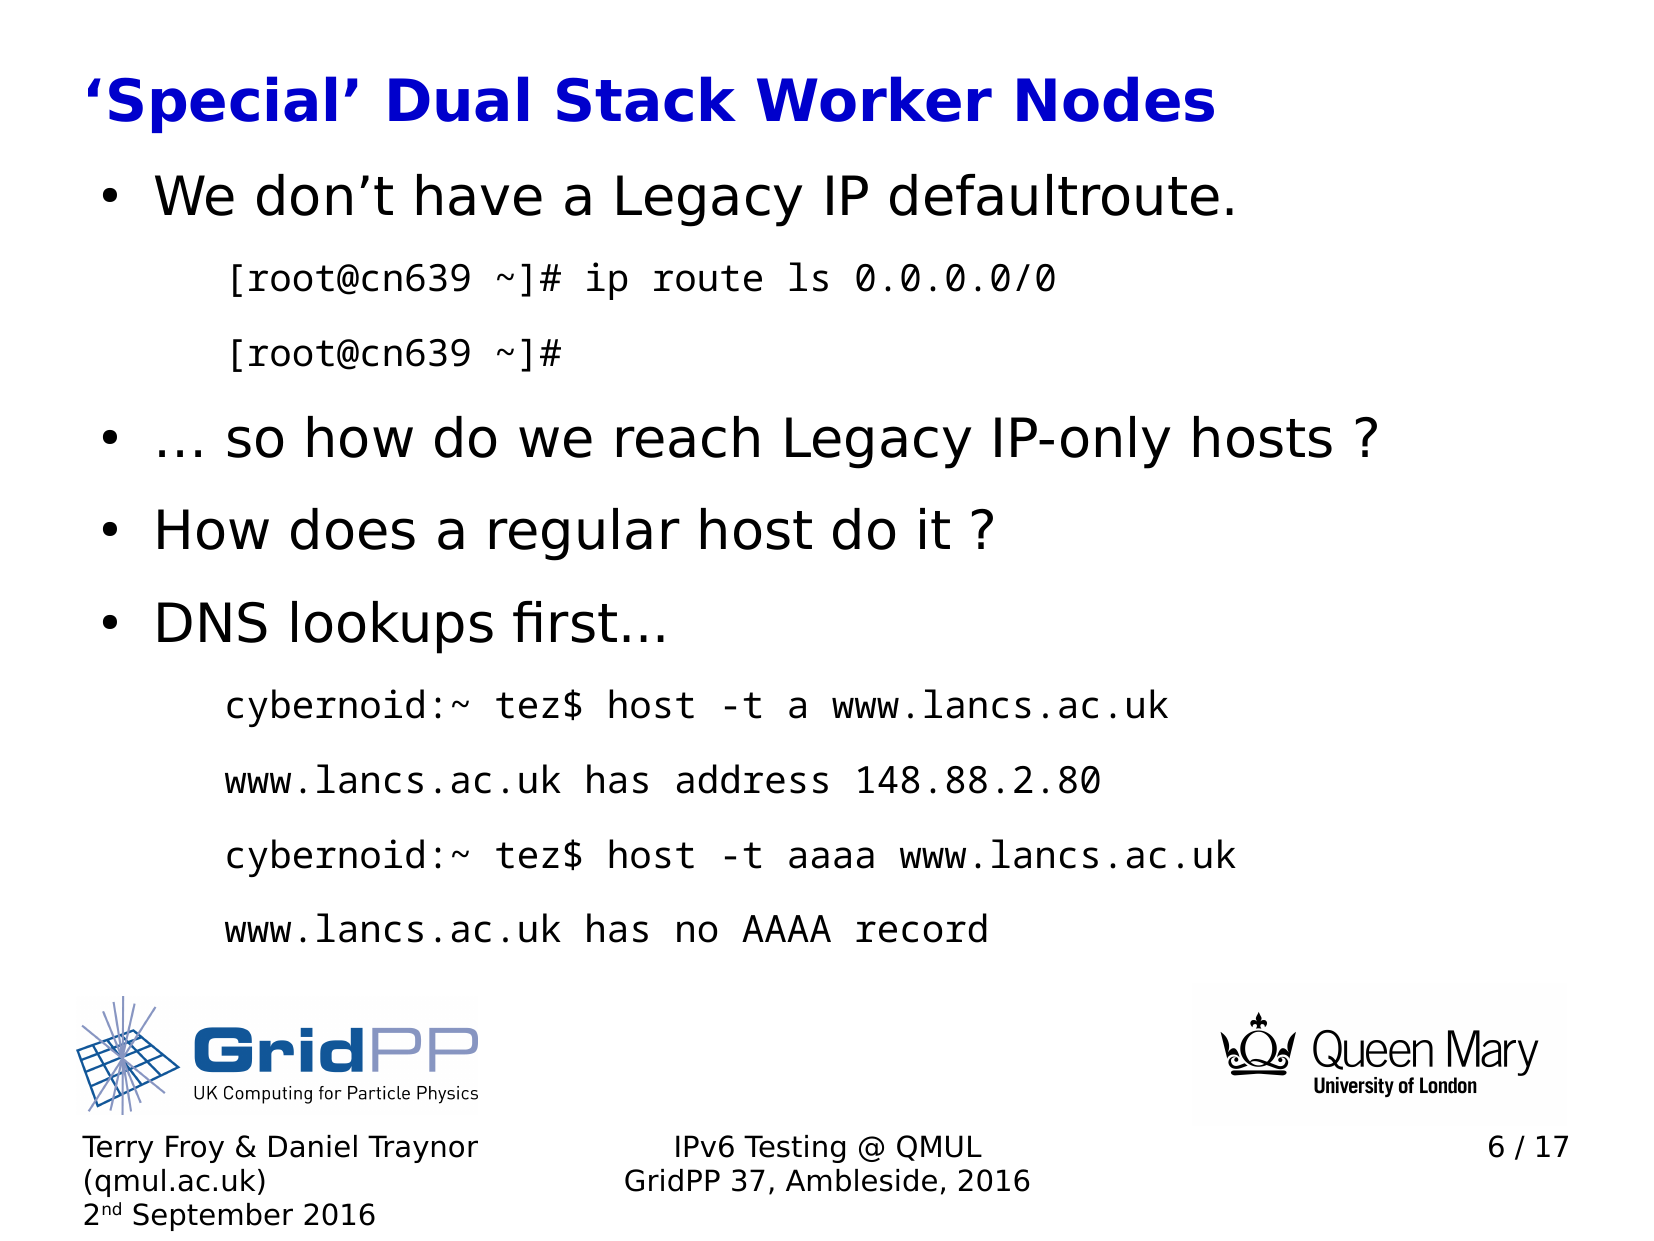

# ‘Special’ Dual Stack Worker Nodes
We don’t have a Legacy IP defaultroute.
[root@cn639 ~]# ip route ls 0.0.0.0/0
[root@cn639 ~]#
… so how do we reach Legacy IP-only hosts ?
How does a regular host do it ?
DNS lookups first...
cybernoid:~ tez$ host -t a www.lancs.ac.uk
www.lancs.ac.uk has address 148.88.2.80
cybernoid:~ tez$ host -t aaaa www.lancs.ac.uk
www.lancs.ac.uk has no AAAA record
6